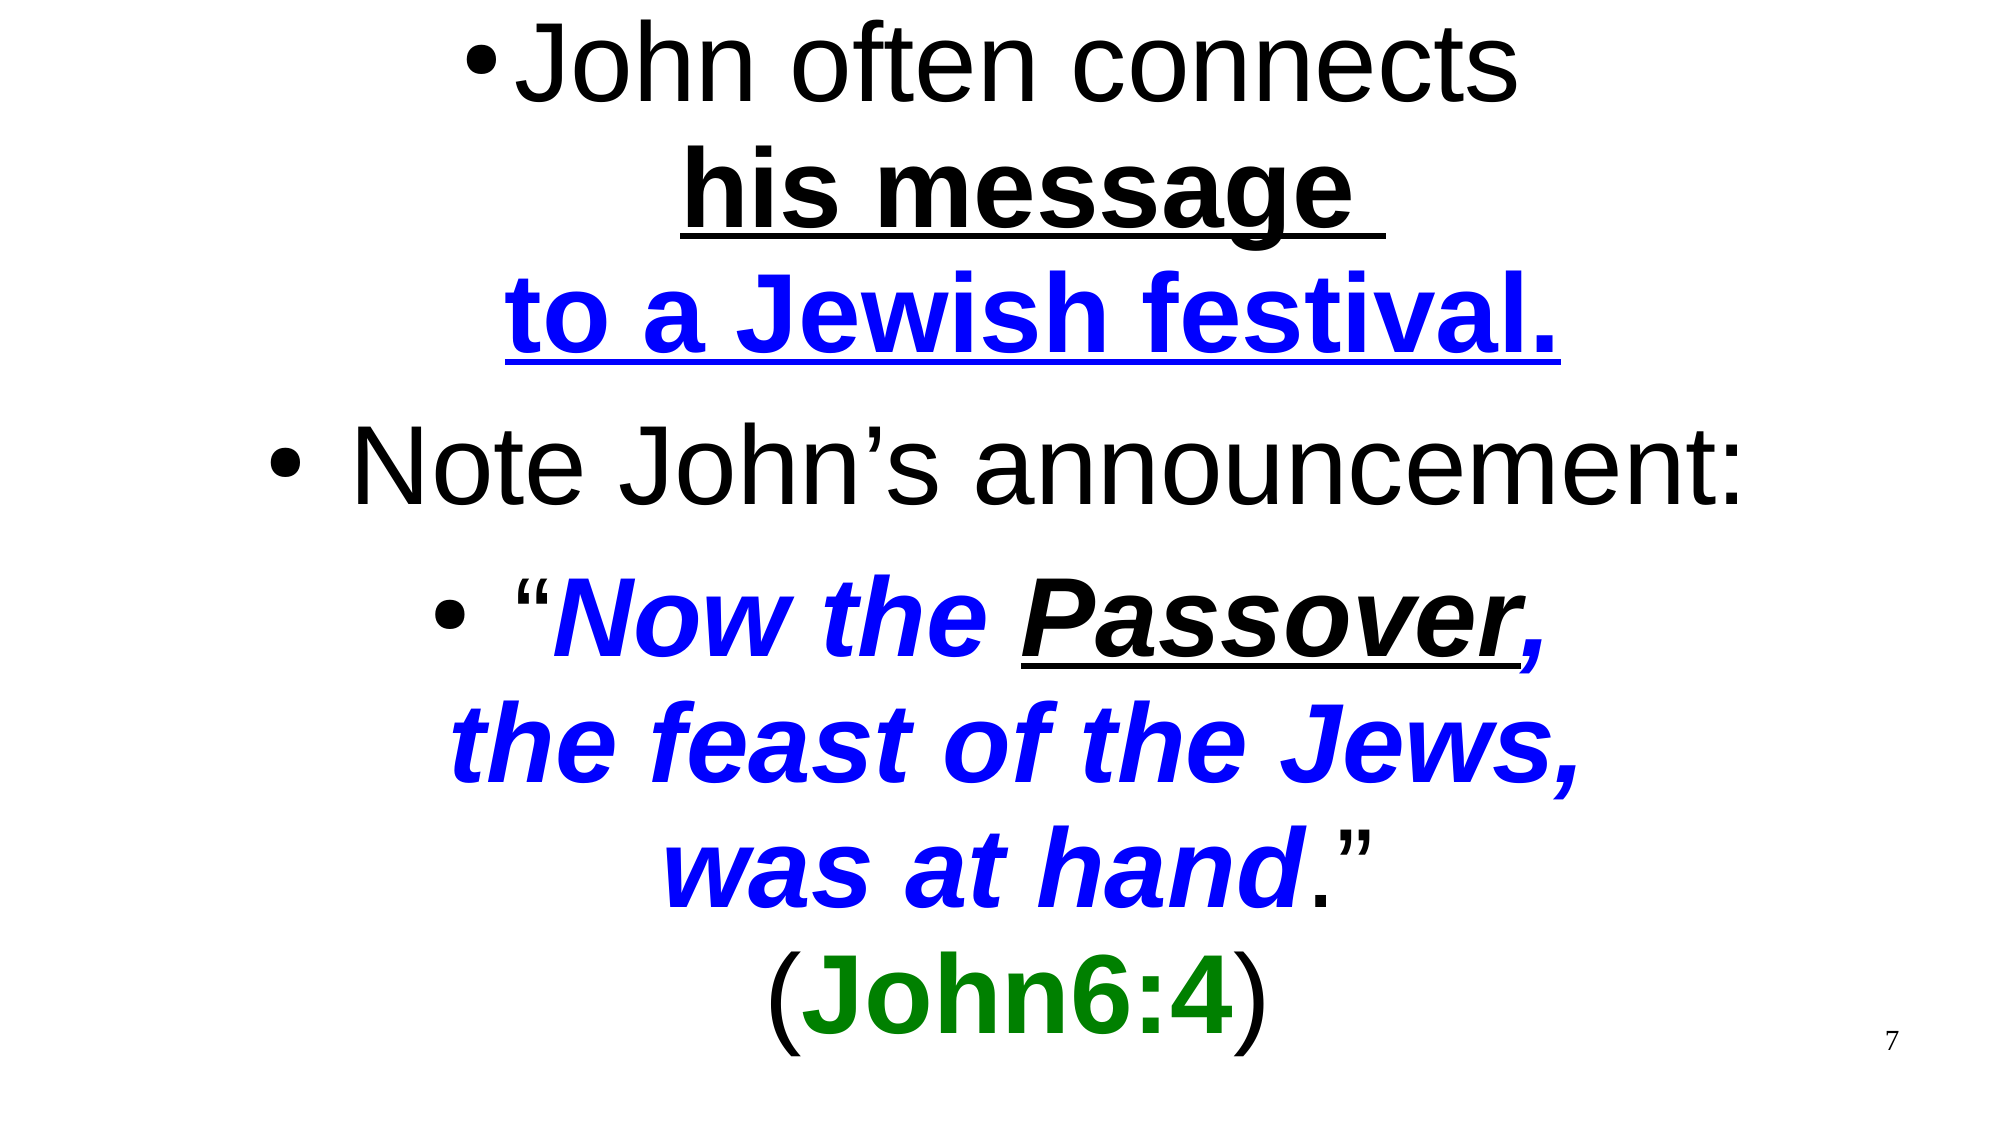

# John often connects his message to a Jewish festival.
 Note John’s announcement:
 “Now the Passover,
the feast of the Jews,
was at hand.” 
(John6:4)
7